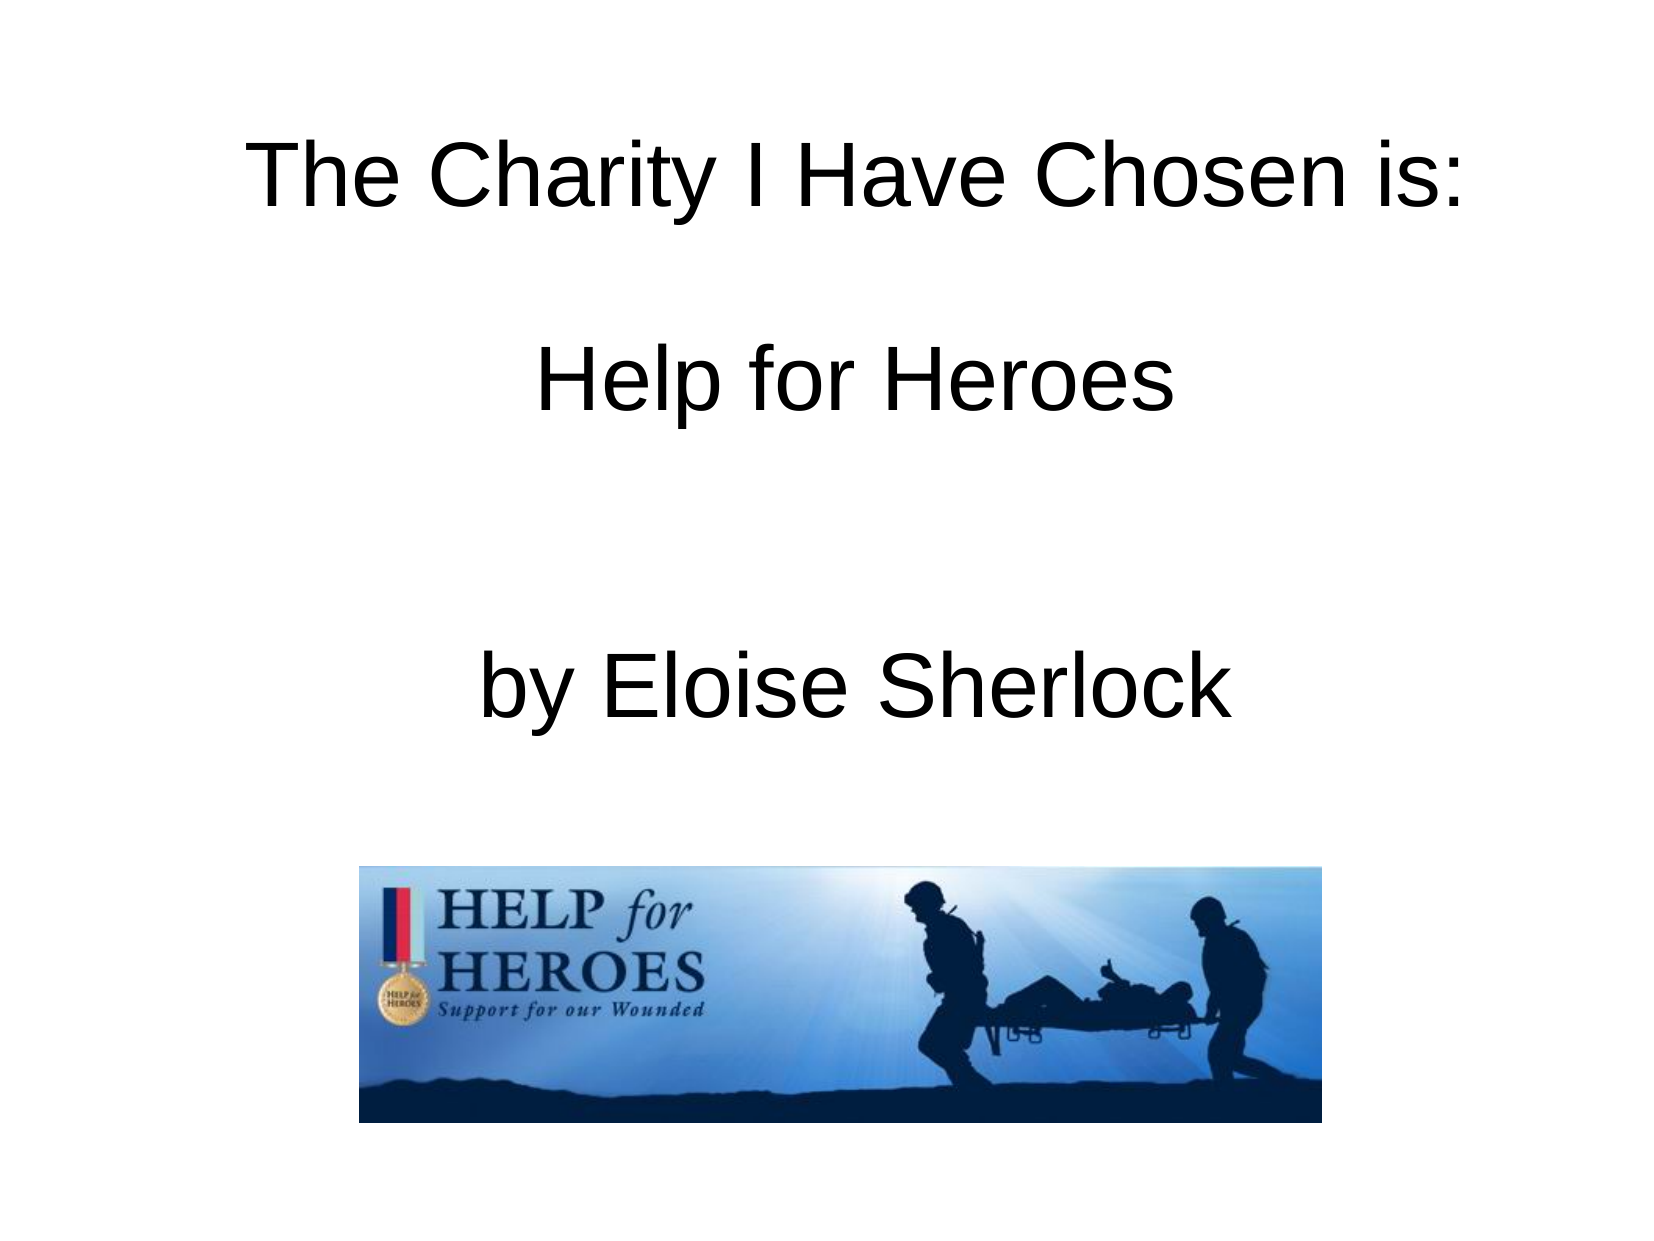

# The Charity I Have Chosen is: Help for Heroes by Eloise Sherlock